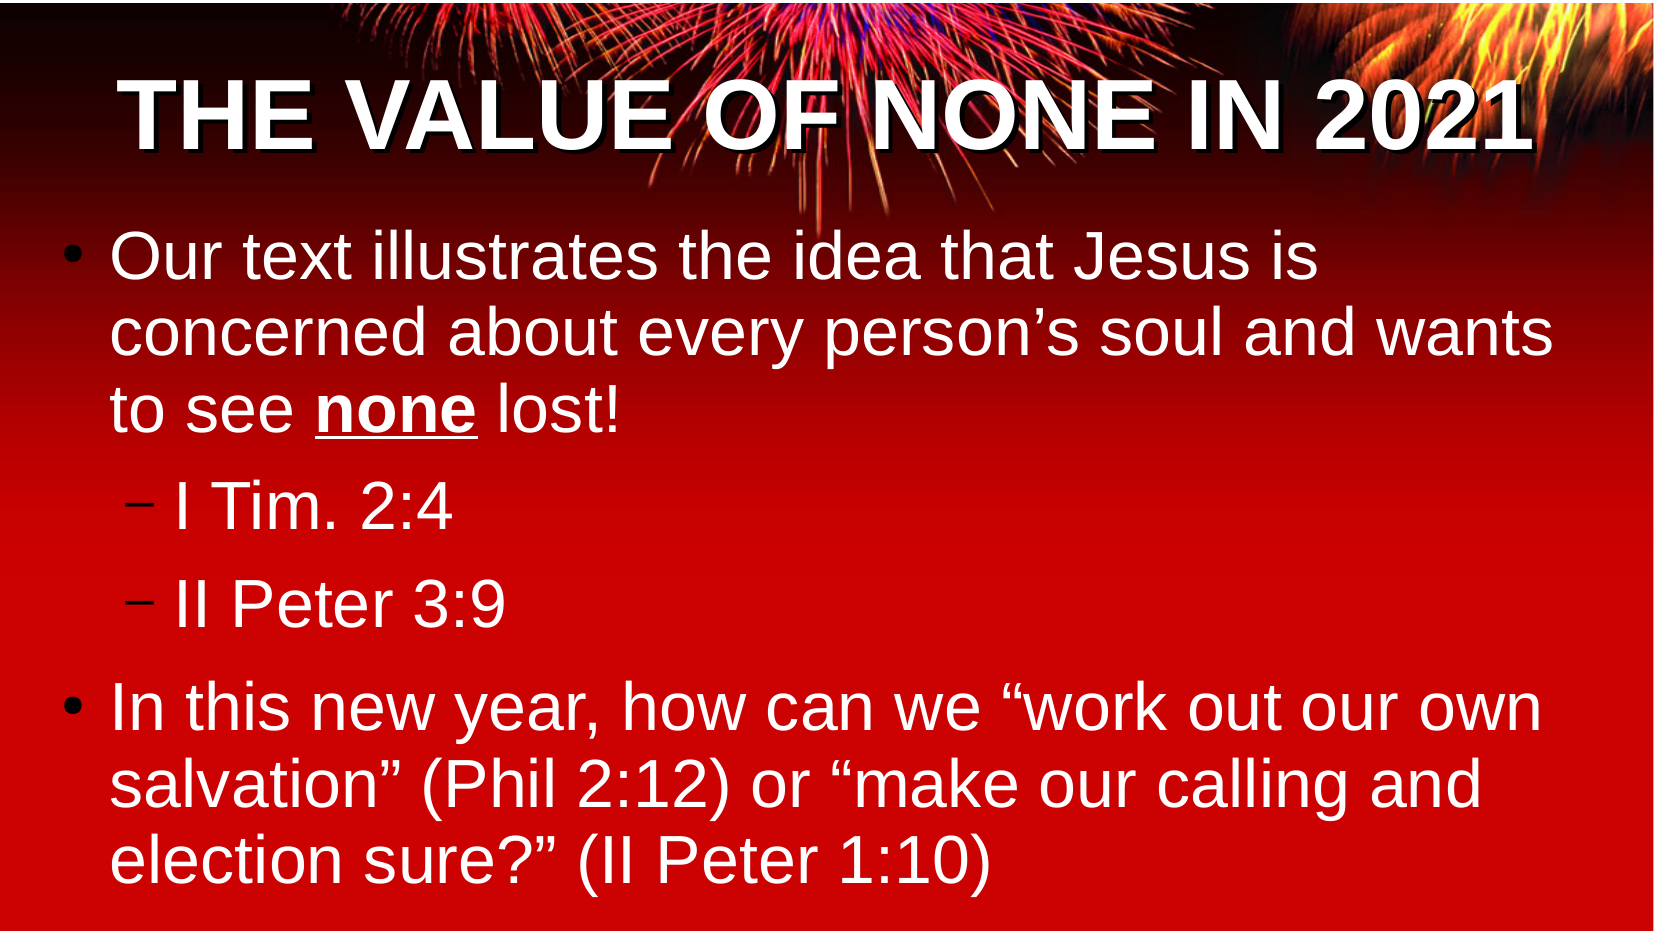

# THE VALUE OF NONE IN 2021
Our text illustrates the idea that Jesus is concerned about every person’s soul and wants to see none lost!
I Tim. 2:4
II Peter 3:9
In this new year, how can we “work out our own salvation” (Phil 2:12) or “make our calling and election sure?” (II Peter 1:10)